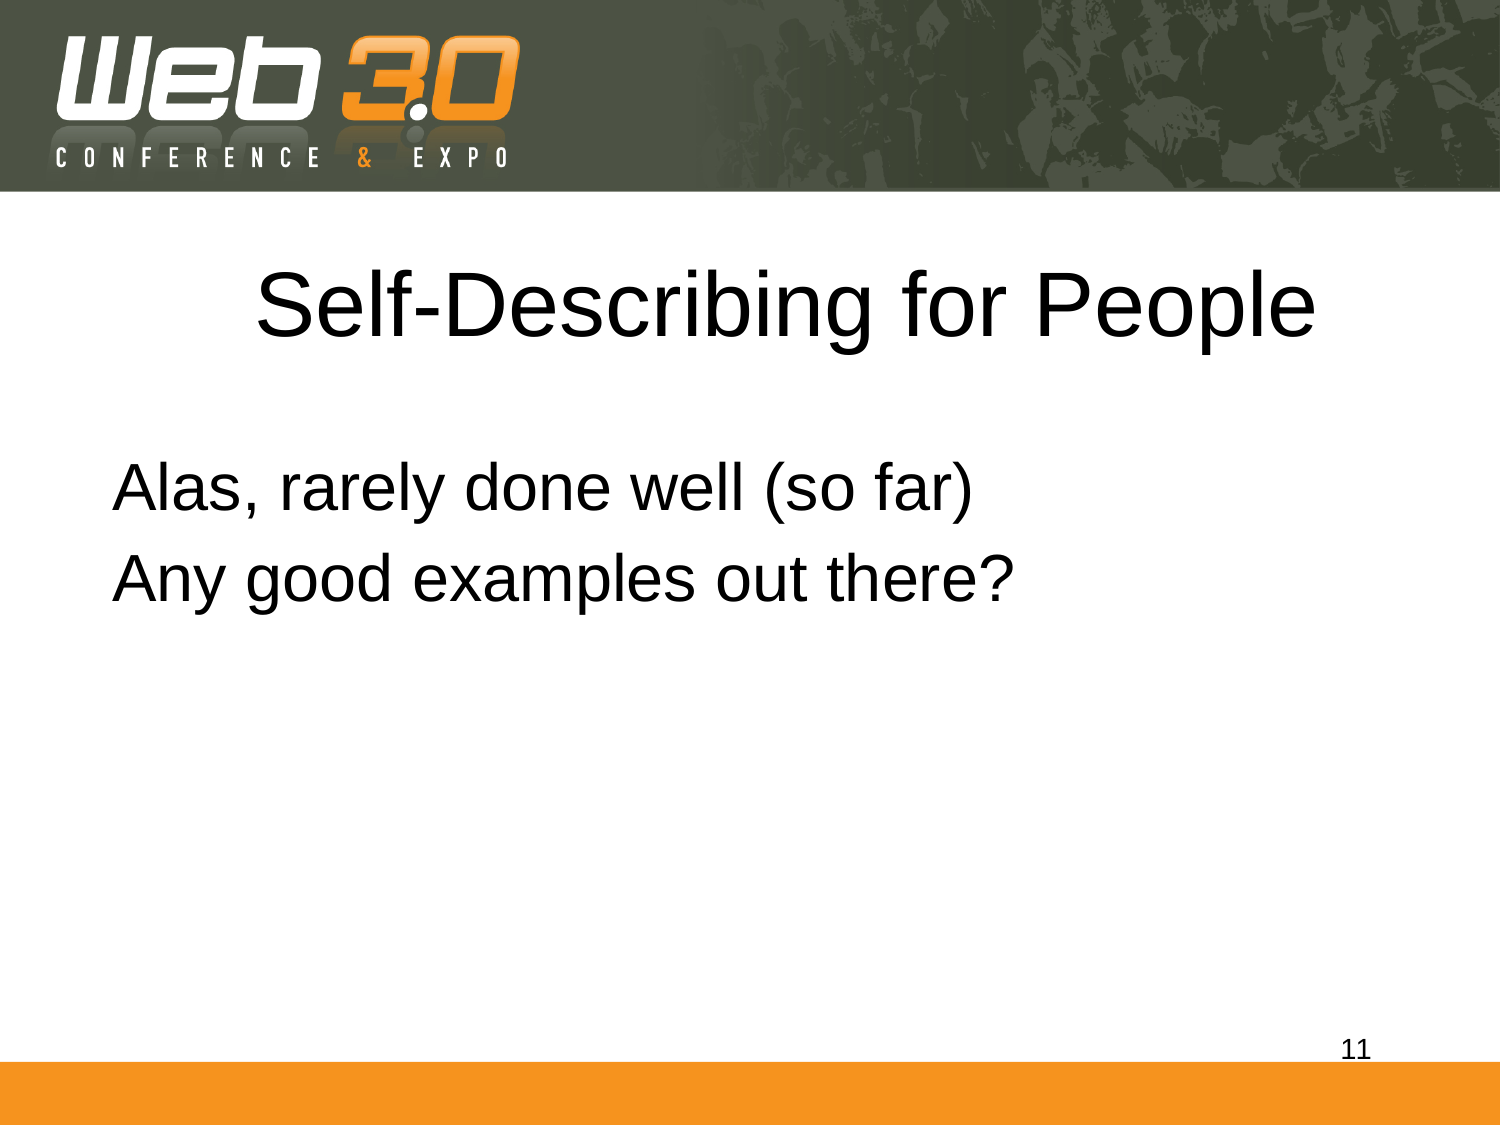

# Self-Describing for People
Alas, rarely done well (so far)
Any good examples out there?
11